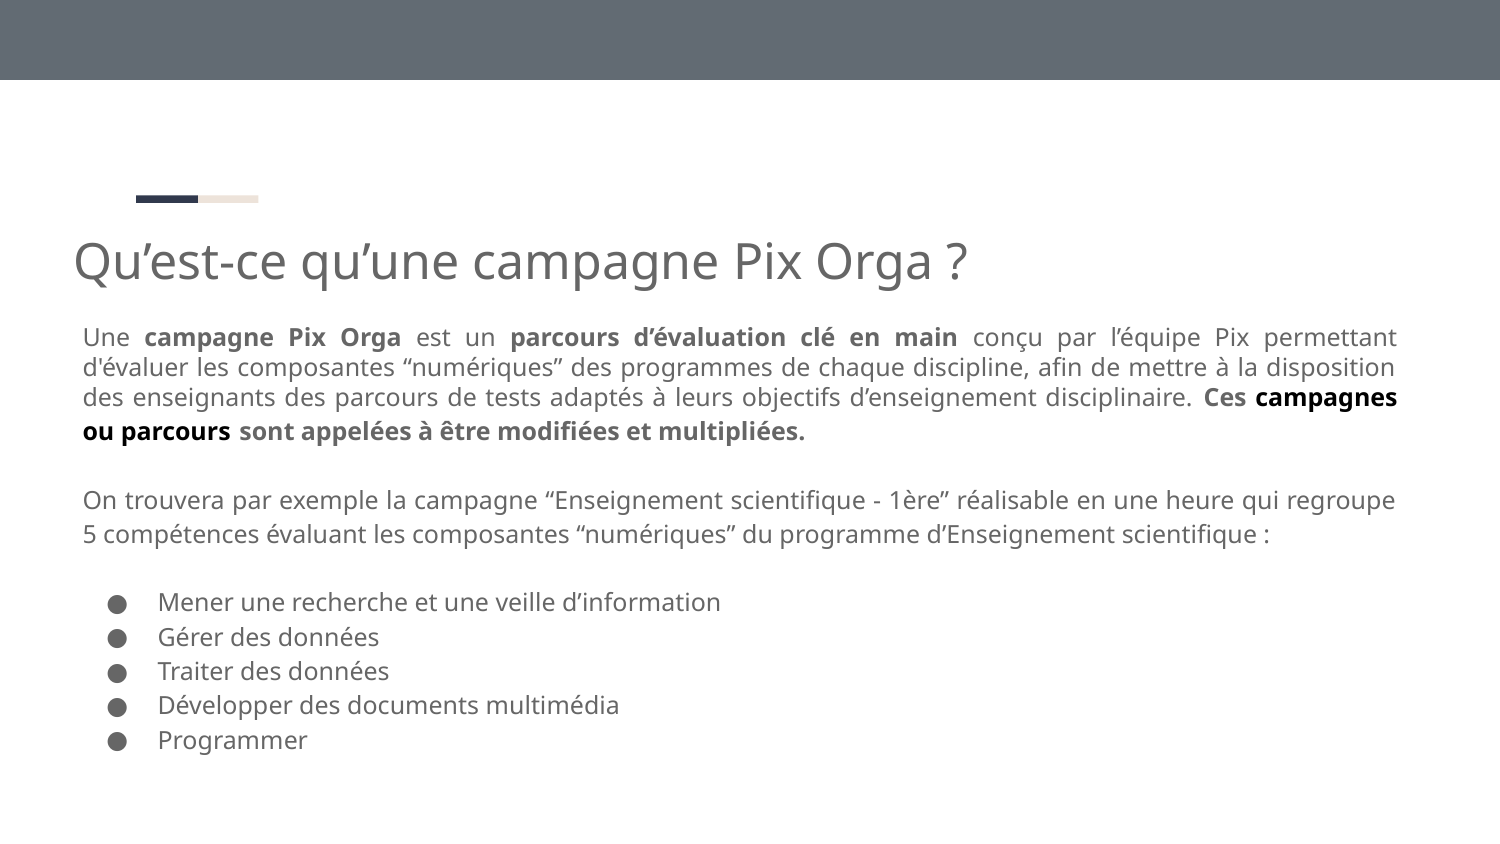

# Qu’est-ce qu’une campagne Pix Orga ?
Une campagne Pix Orga est un parcours d’évaluation clé en main conçu par l’équipe Pix permettant d'évaluer les composantes “numériques” des programmes de chaque discipline, afin de mettre à la disposition des enseignants des parcours de tests adaptés à leurs objectifs d’enseignement disciplinaire. Ces campagnes ou parcours sont appelées à être modifiées et multipliées.
On trouvera par exemple la campagne “Enseignement scientifique - 1ère” réalisable en une heure qui regroupe 5 compétences évaluant les composantes “numériques” du programme d’Enseignement scientifique :
Mener une recherche et une veille d’information
Gérer des données
Traiter des données
Développer des documents multimédia
Programmer